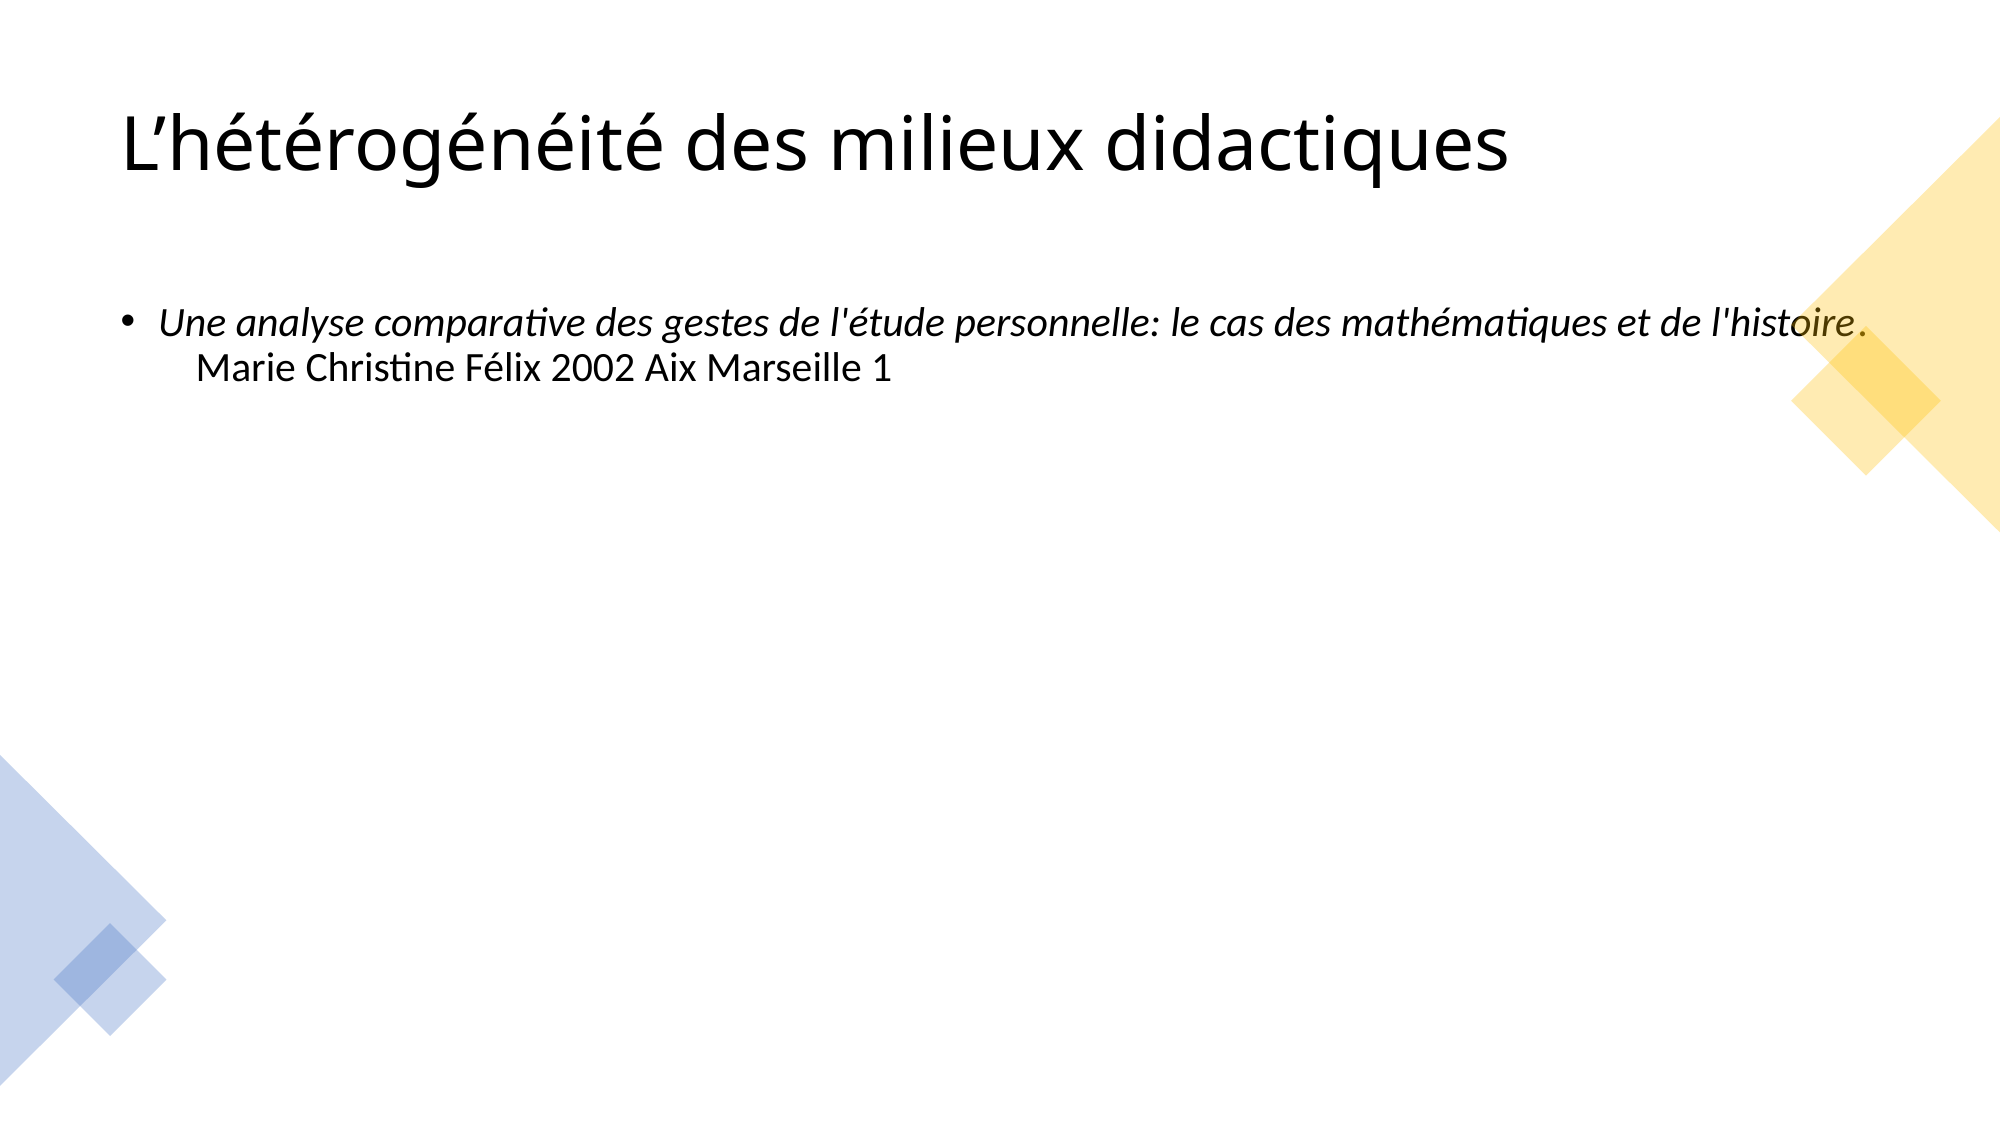

# L’hétérogénéité des milieux didactiques
Une analyse comparative des gestes de l'étude personnelle: le cas des mathématiques et de l'histoire. Marie Christine Félix 2002 Aix Marseille 1